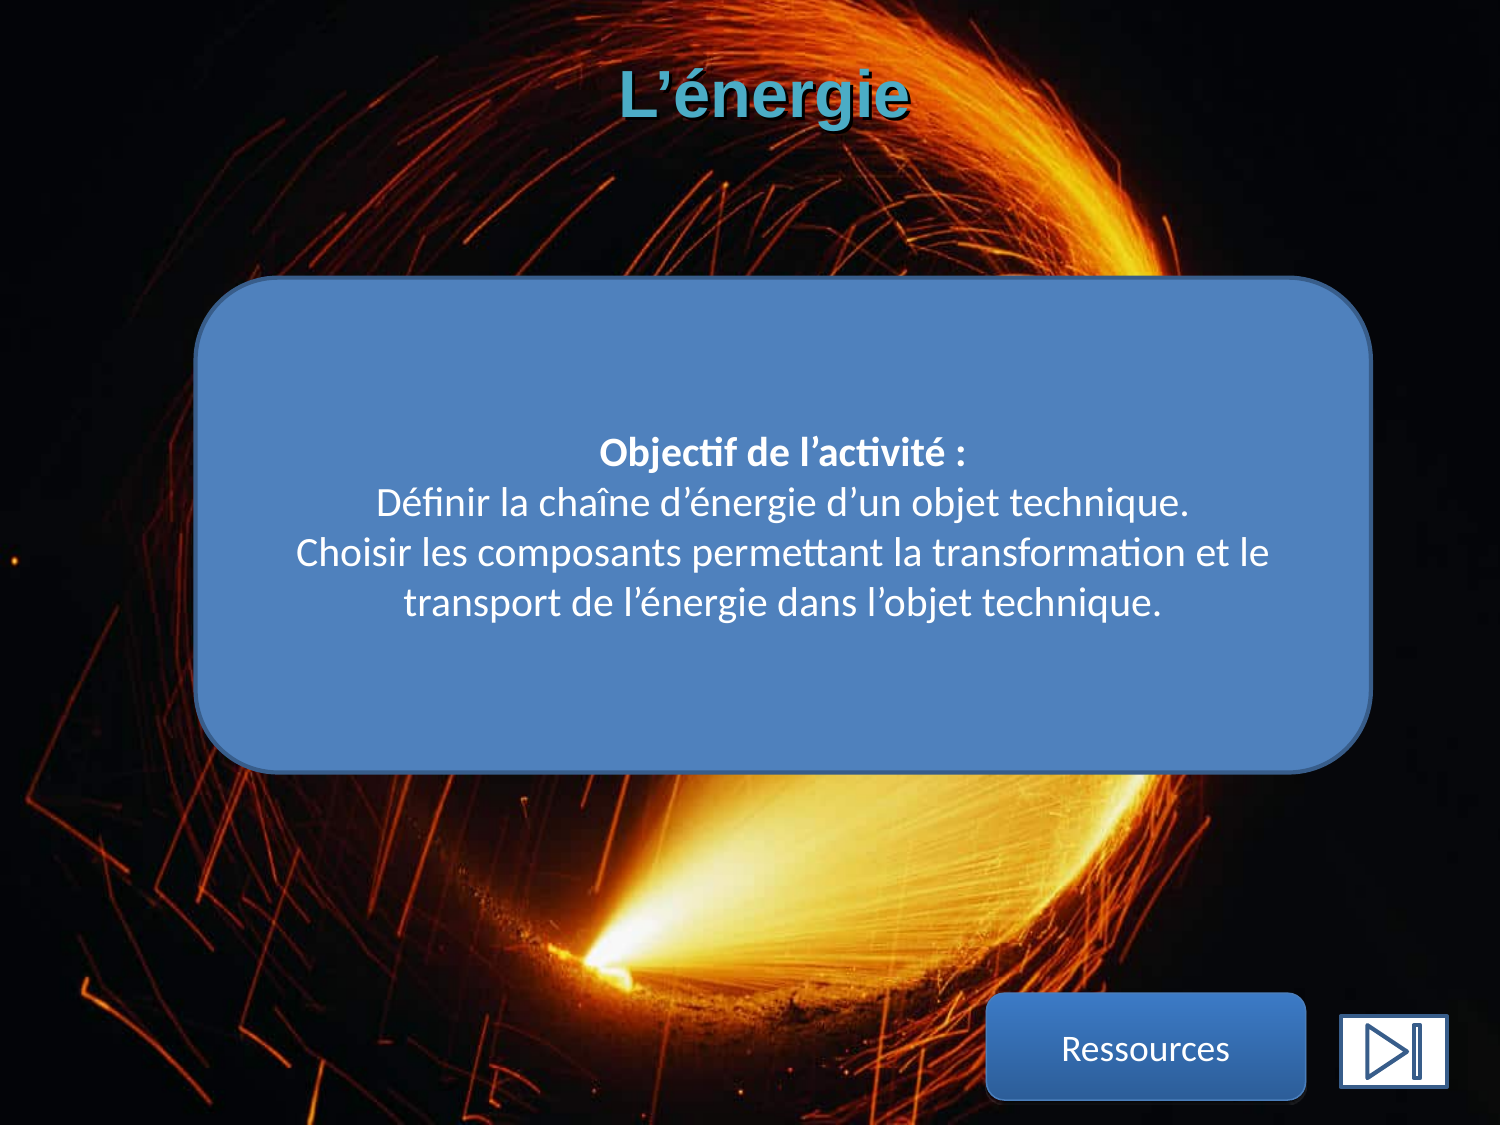

L’énergie
Objectif de l’activité :
Définir la chaîne d’énergie d’un objet technique.
Choisir les composants permettant la transformation et le transport de l’énergie dans l’objet technique.
Ressources